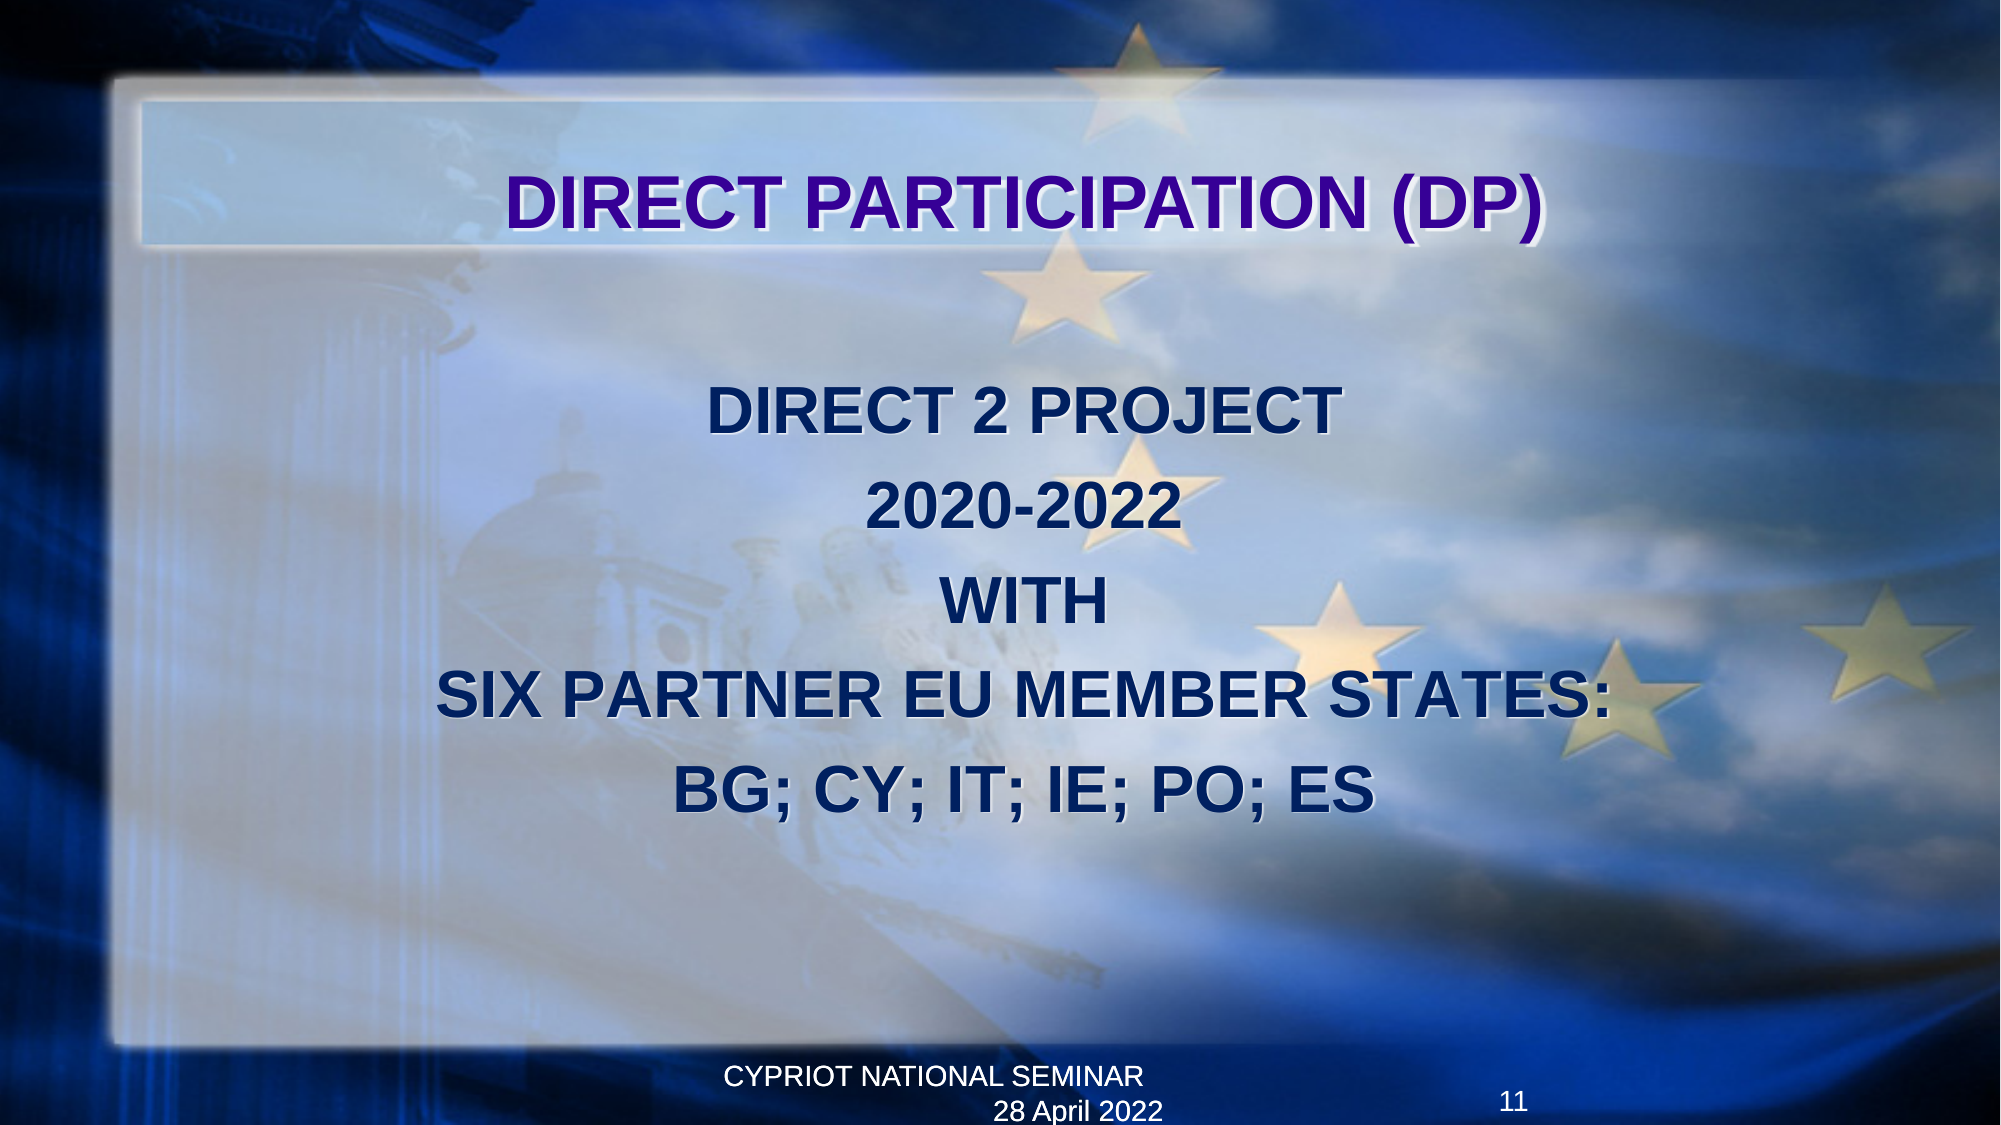

# DIRECT PARTICIPATION (DP)
DIRECT 2 PROJECT
2020-2022
WITH
SIX PARTNER EU MEMBER STATES:
BG; CY; IT; IE; PO; ES
CYPRIOT NATIONAL SEMINAR 28 April 2022
CYPRIOT NATIONAL SEMINAR 28 April 2022